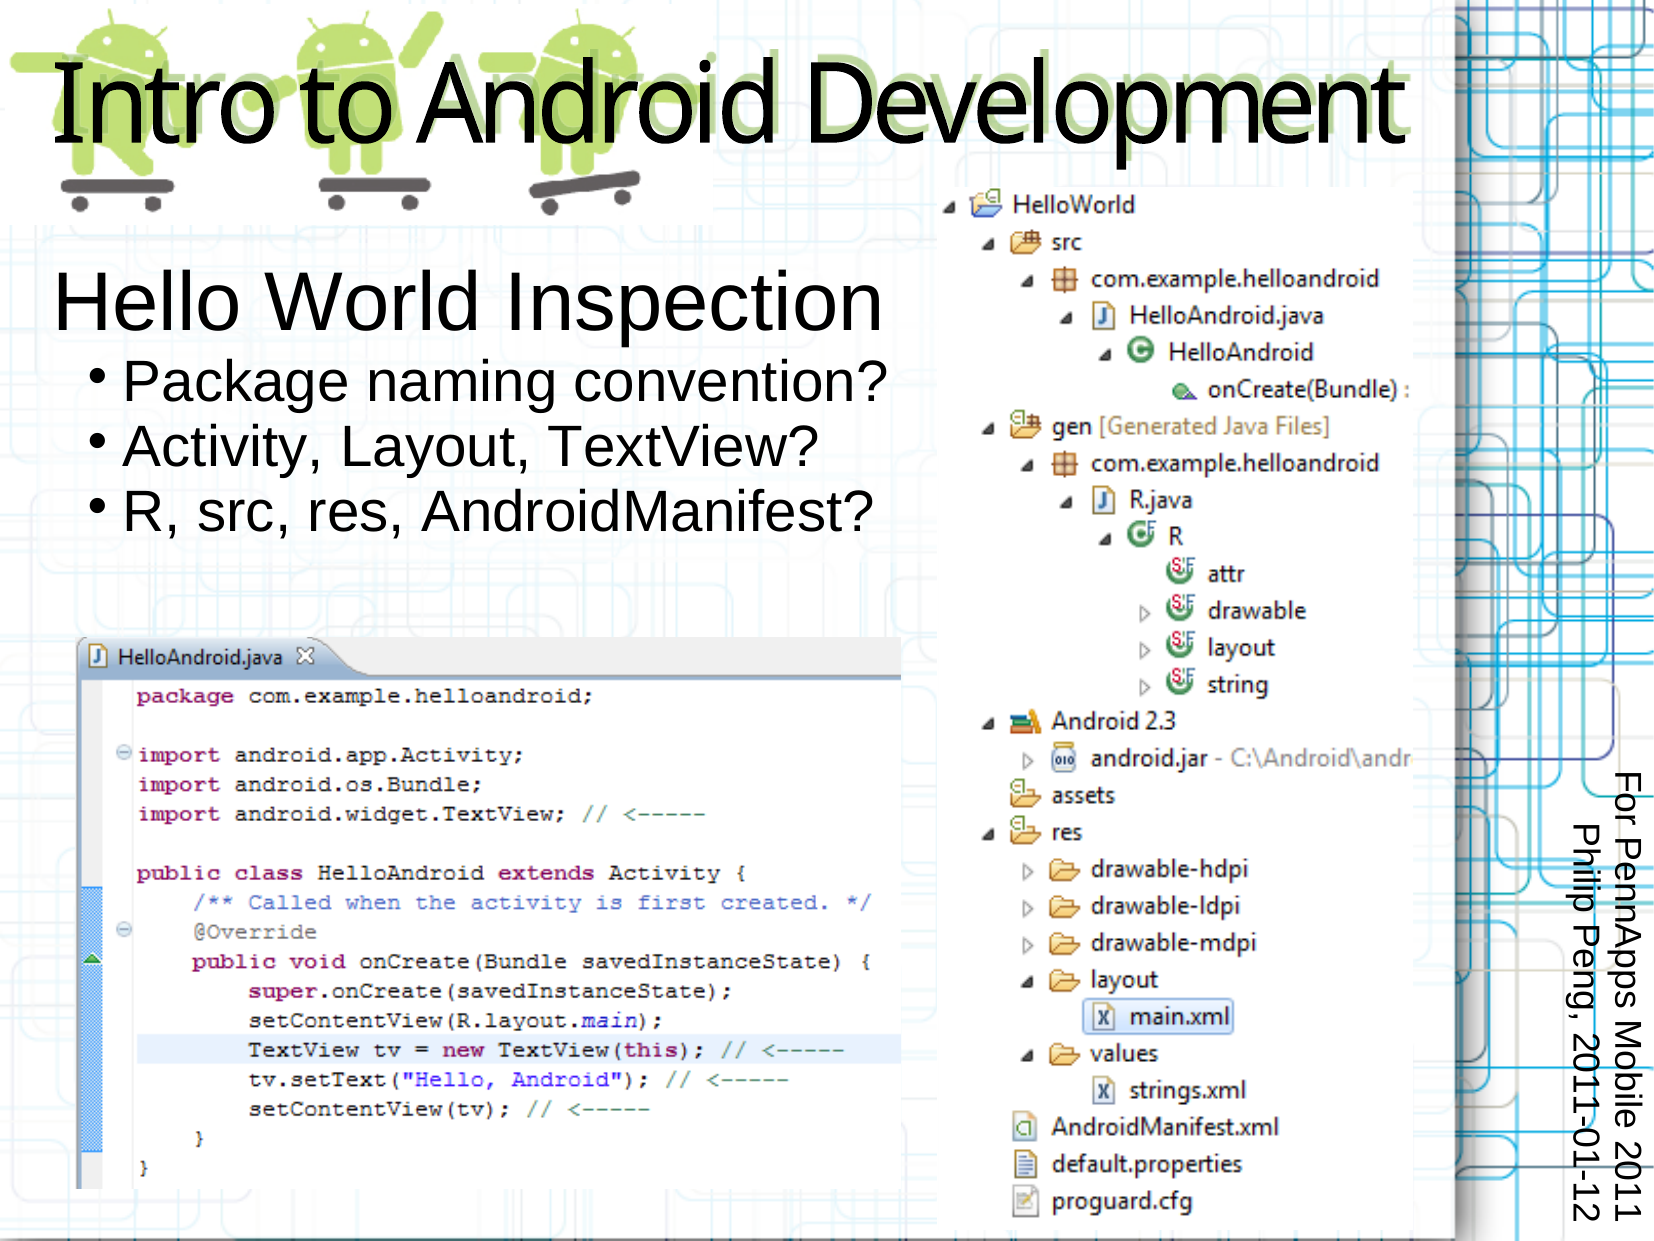

Intro to Android Development
Hello World Inspection
Package naming convention?
Activity, Layout, TextView?
R, src, res, AndroidManifest?
For PennApps Mobile 2011
Philip Peng, 2011-01-12